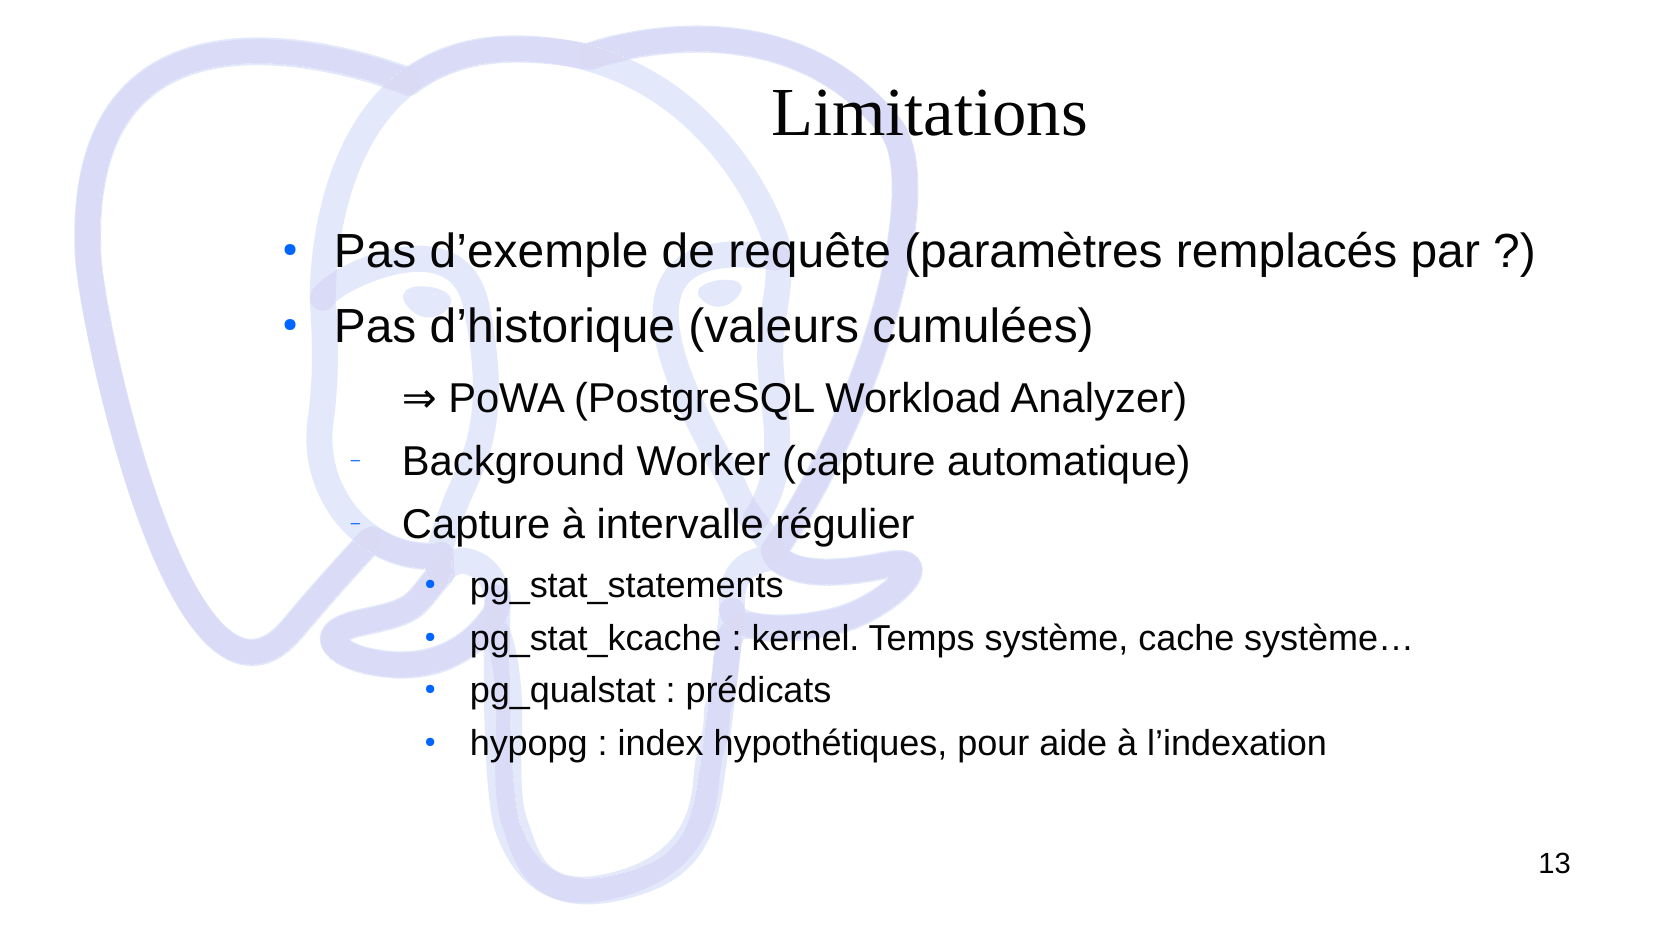

# Limitations
Pas d’exemple de requête (paramètres remplacés par ?)
Pas d’historique (valeurs cumulées)
⇒ PoWA (PostgreSQL Workload Analyzer)
Background Worker (capture automatique)
Capture à intervalle régulier
pg_stat_statements
pg_stat_kcache : kernel. Temps système, cache système…
pg_qualstat : prédicats
hypopg : index hypothétiques, pour aide à l’indexation
13